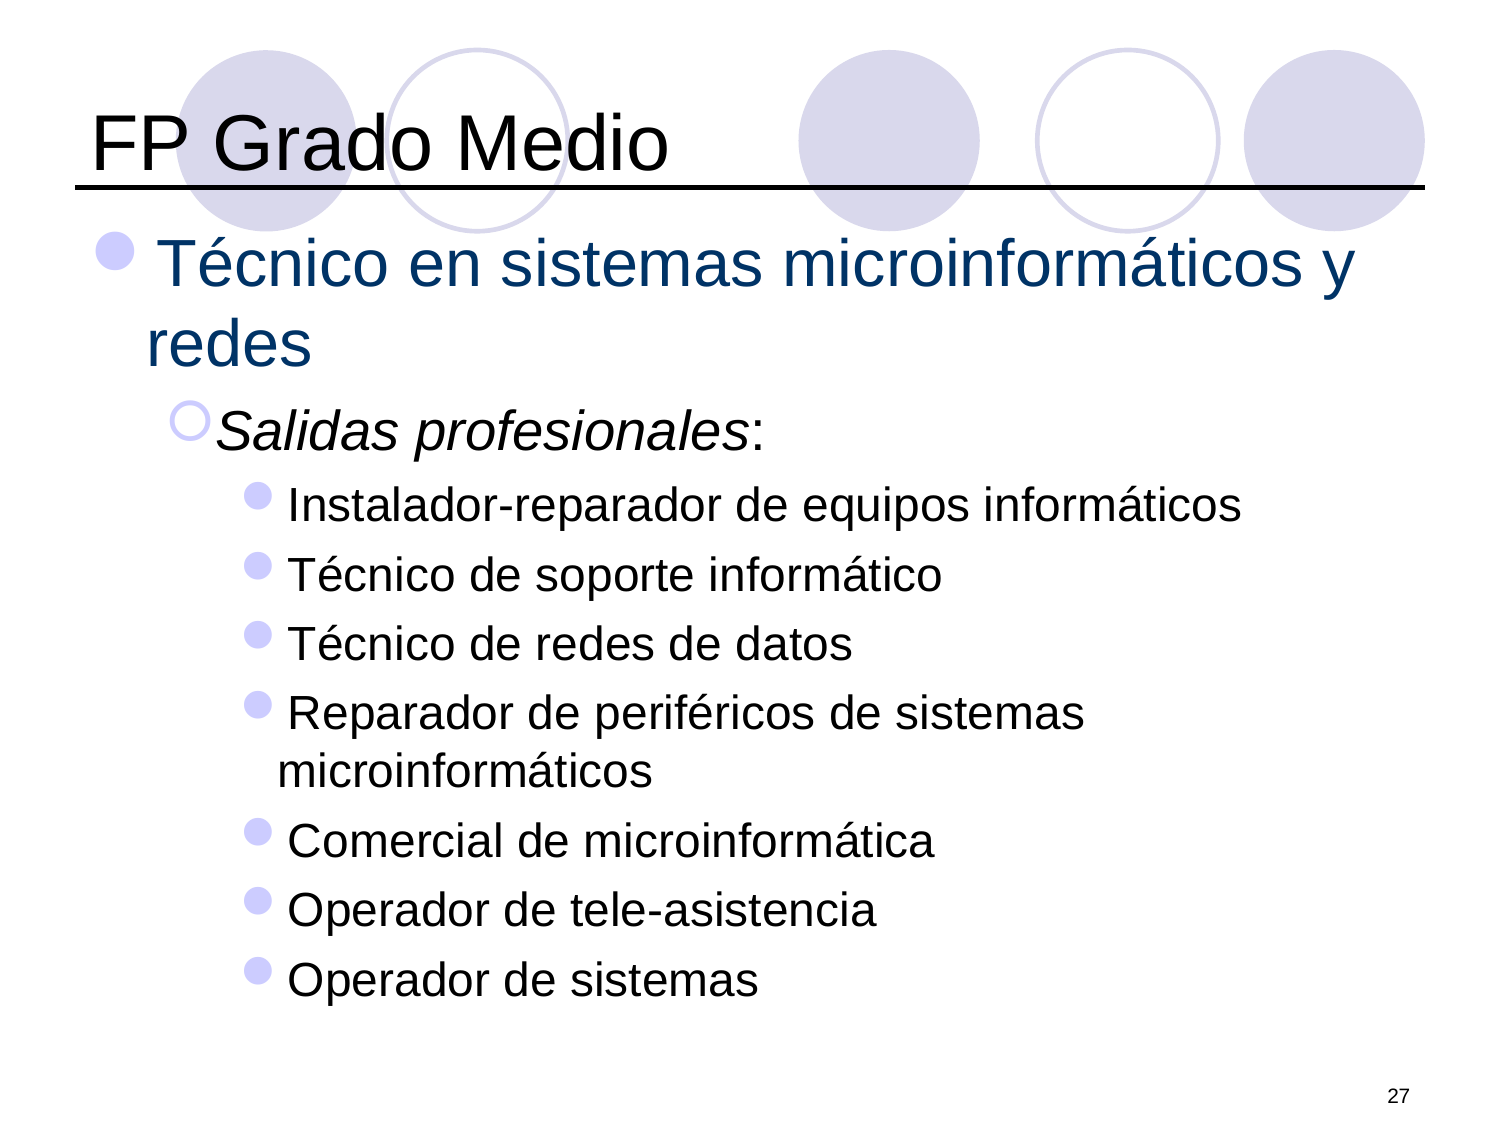

# FP Grado Medio
Técnico en sistemas microinformáticos y redes
Salidas profesionales:
Instalador-reparador de equipos informáticos
Técnico de soporte informático
Técnico de redes de datos
Reparador de periféricos de sistemas microinformáticos
Comercial de microinformática
Operador de tele-asistencia
Operador de sistemas